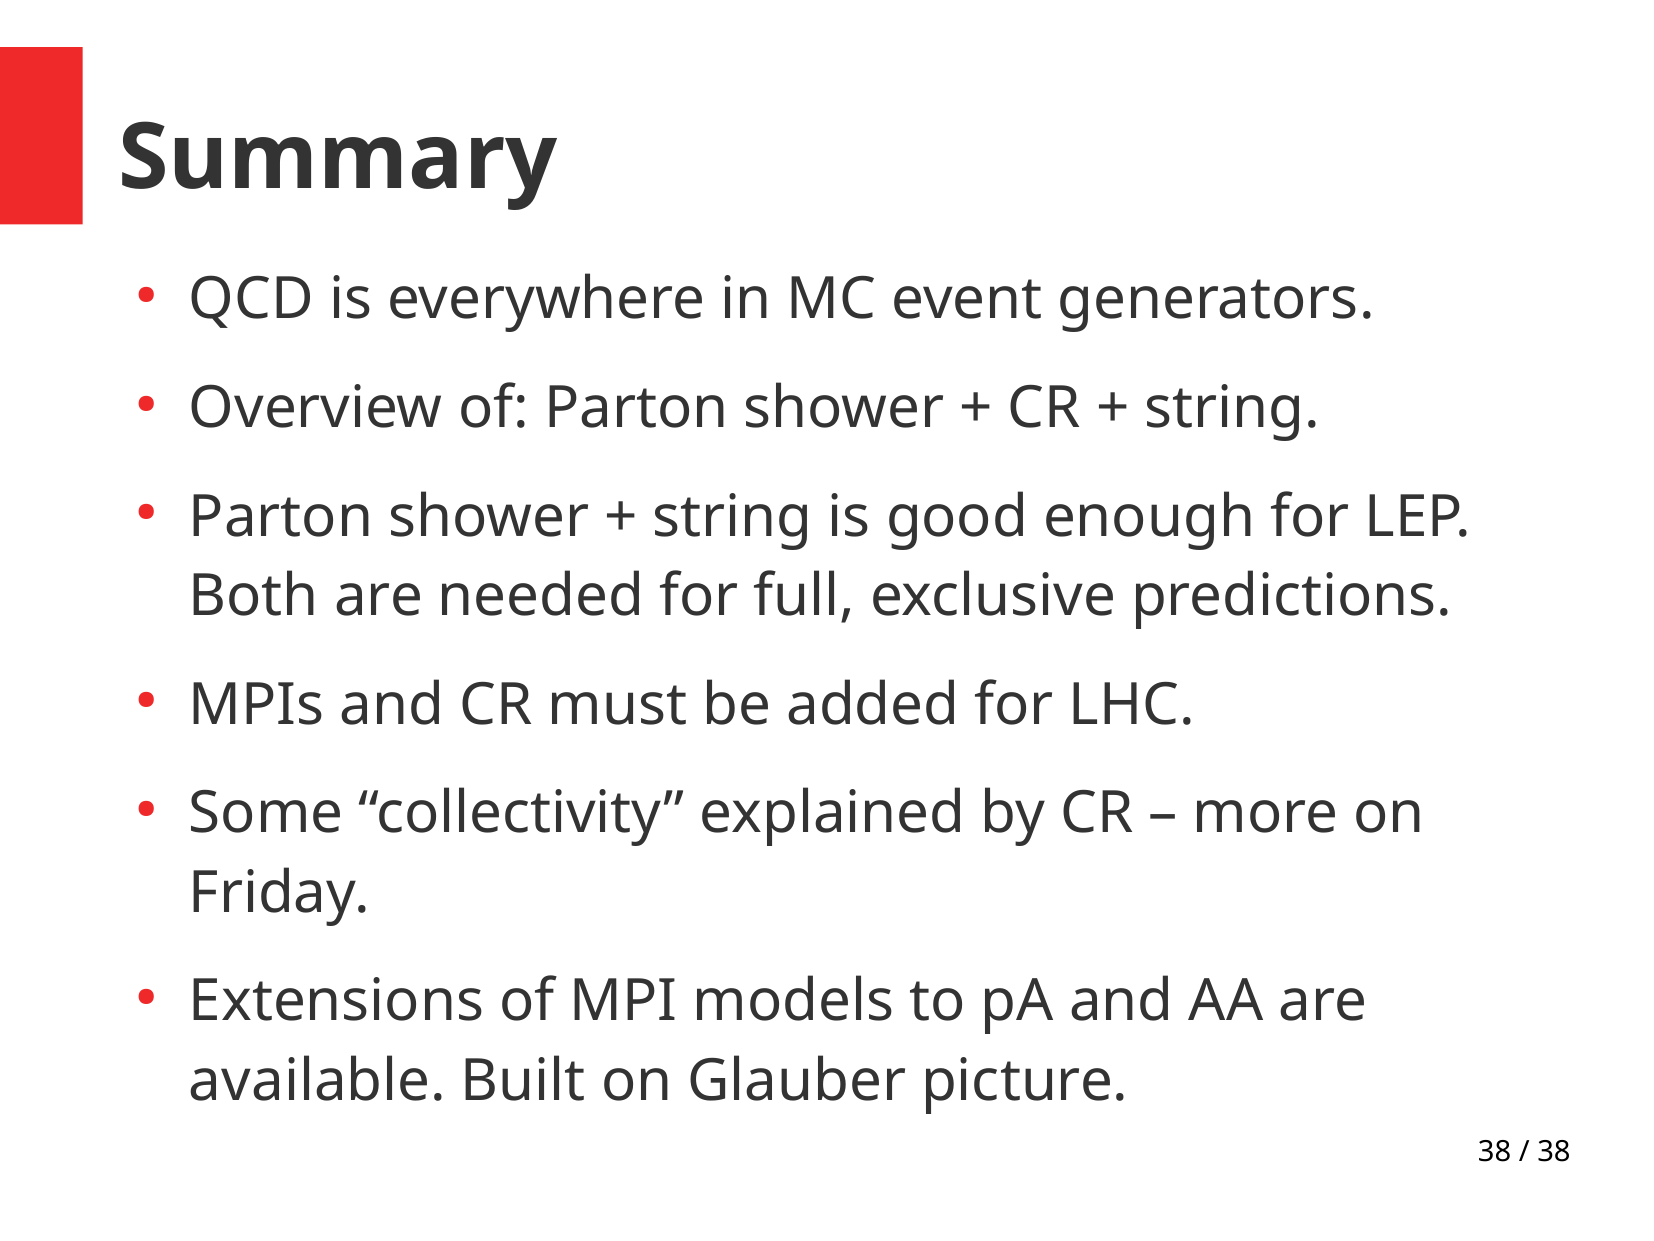

# Summary
QCD is everywhere in MC event generators.
Overview of: Parton shower + CR + string.
Parton shower + string is good enough for LEP. Both are needed for full, exclusive predictions.
MPIs and CR must be added for LHC.
Some “collectivity” explained by CR – more on Friday.
Extensions of MPI models to pA and AA are available. Built on Glauber picture.
38